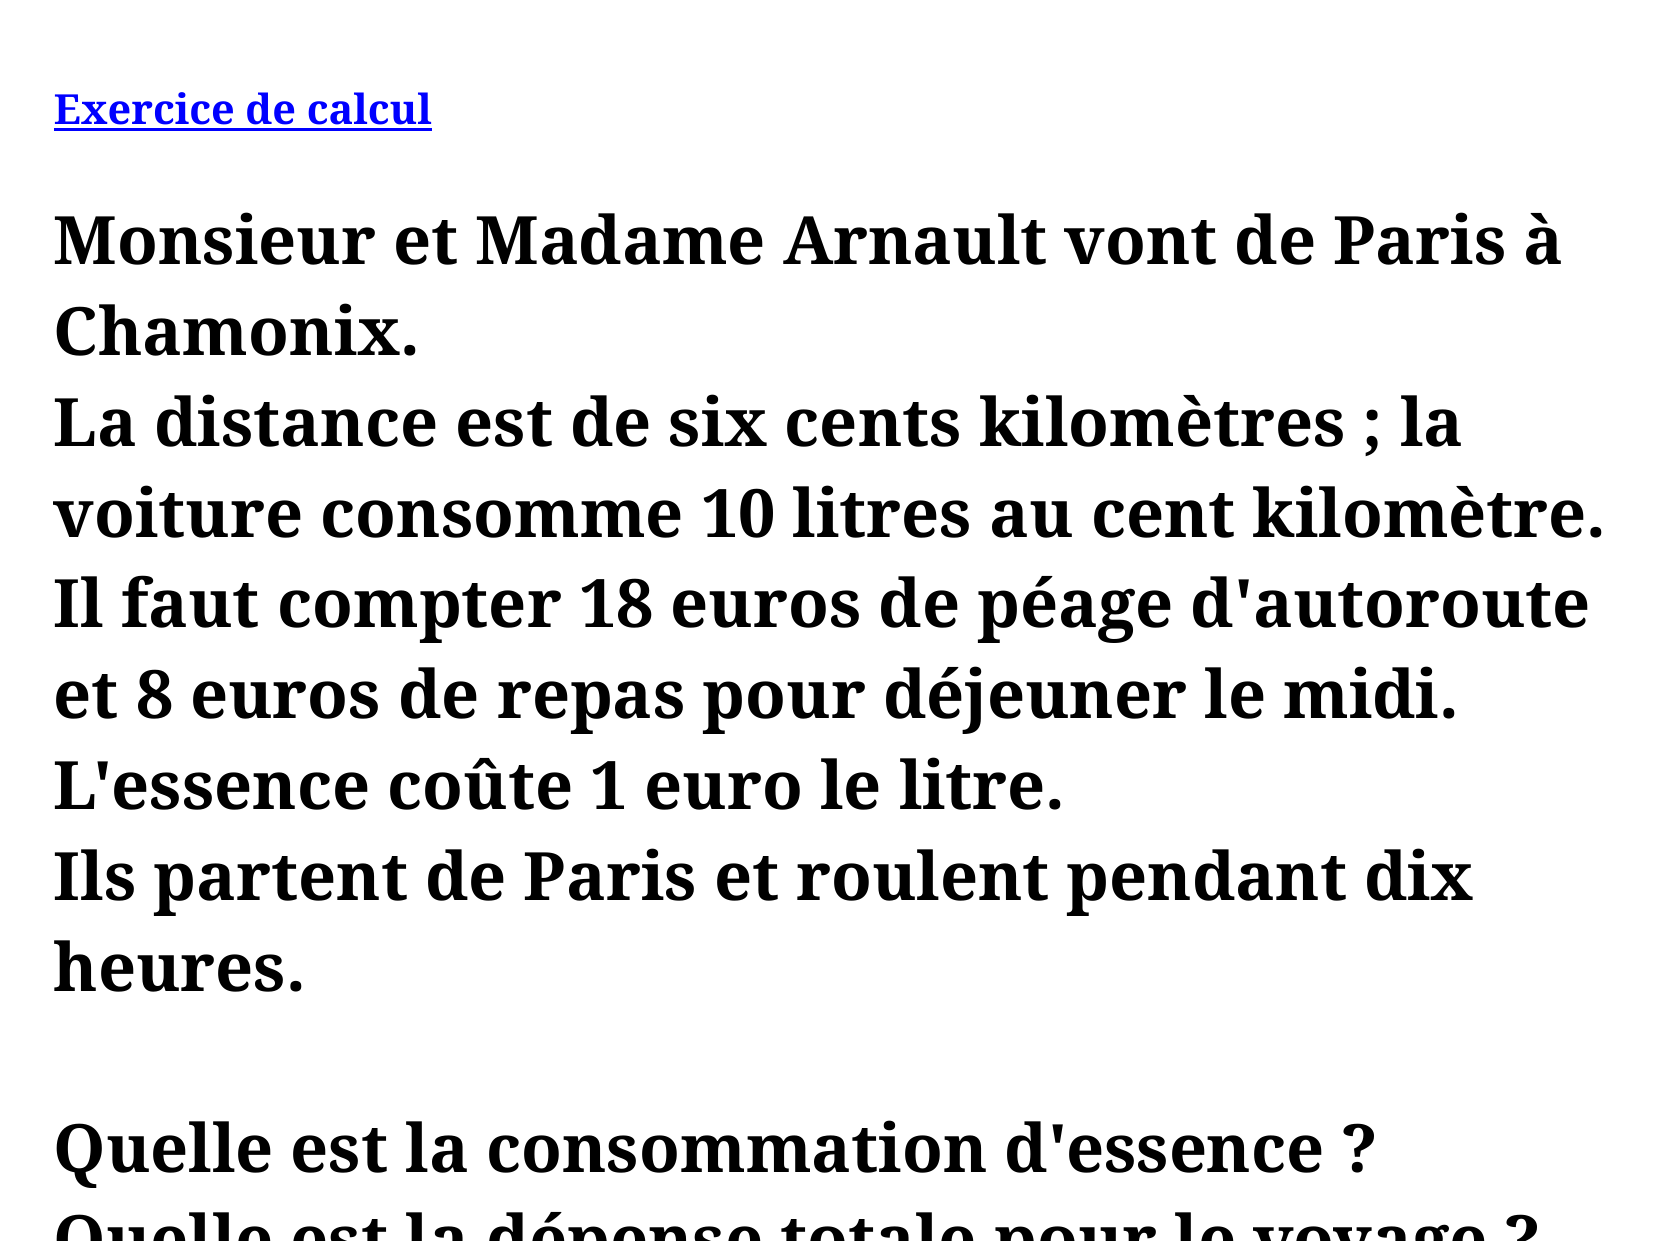

Exercice de calcul
Monsieur et Madame Arnault vont de Paris à Chamonix.
La distance est de six cents kilomètres ; la voiture consomme 10 litres au cent kilomètre.
Il faut compter 18 euros de péage d'autoroute et 8 euros de repas pour déjeuner le midi.
L'essence coûte 1 euro le litre.
Ils partent de Paris et roulent pendant dix heures.
Quelle est la consommation d'essence ?
Quelle est la dépense totale pour le voyage ?
#